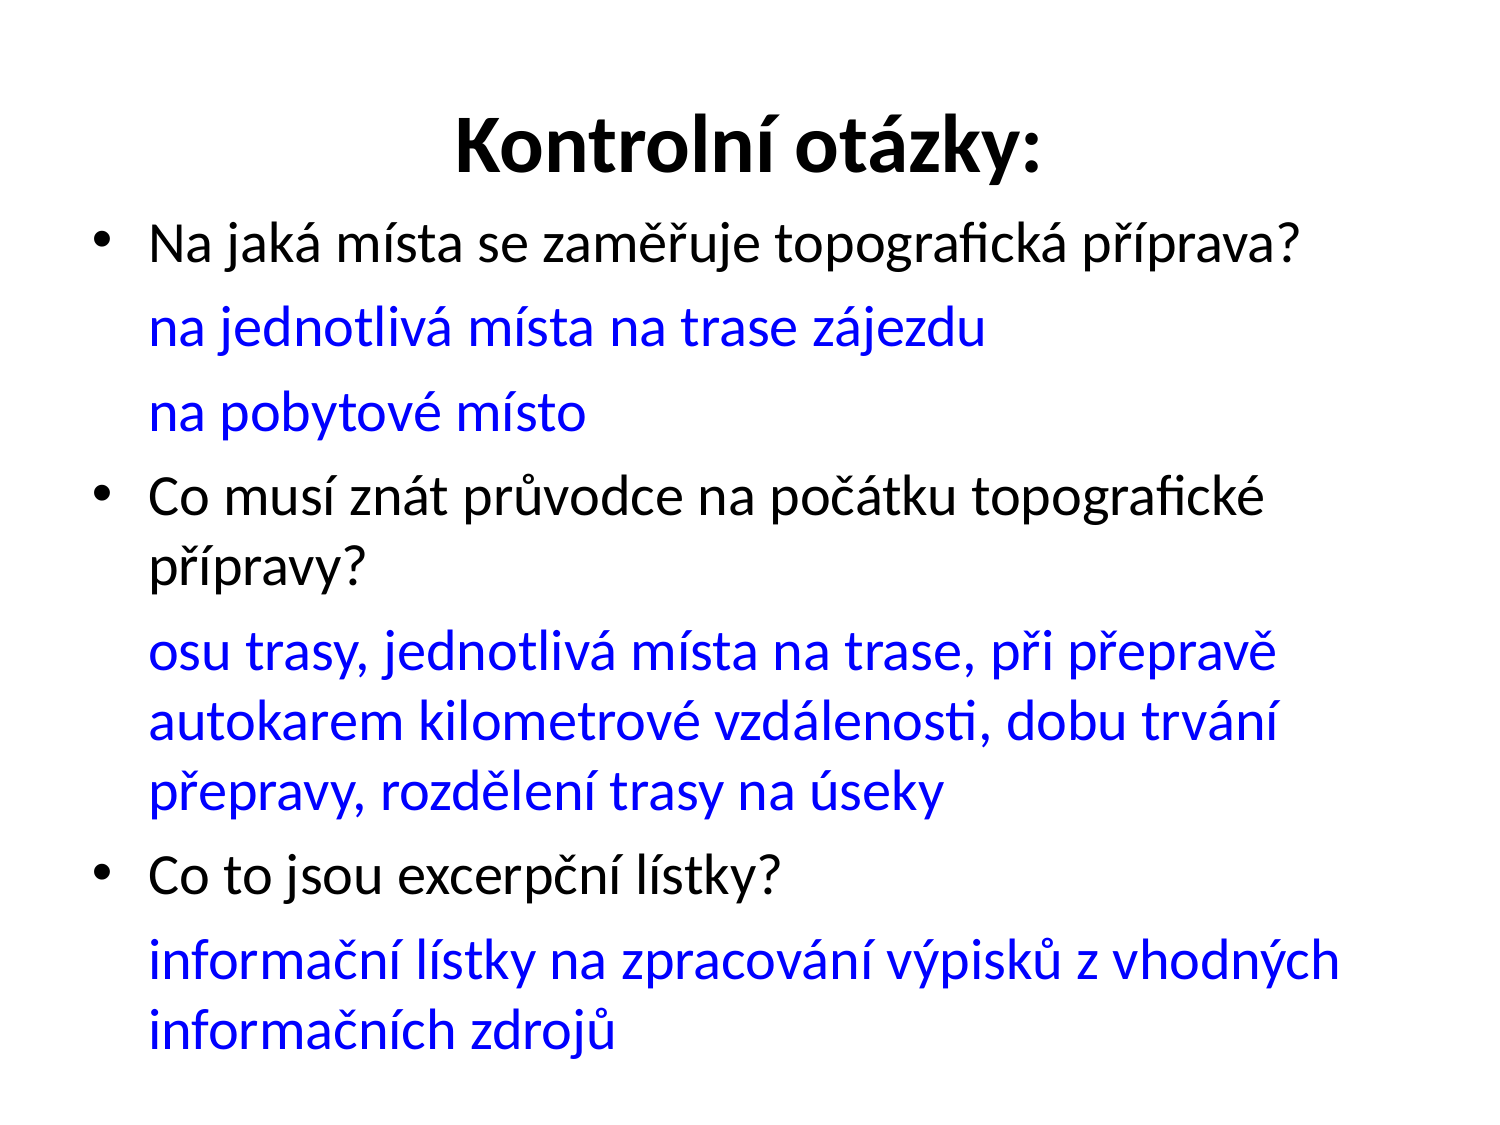

# Kontrolní otázky:
Na jaká místa se zaměřuje topografická příprava?
	na jednotlivá místa na trase zájezdu
	na pobytové místo
Co musí znát průvodce na počátku topografické přípravy?
	osu trasy, jednotlivá místa na trase, při přepravě autokarem kilometrové vzdálenosti, dobu trvání přepravy, rozdělení trasy na úseky
Co to jsou excerpční lístky?
	informační lístky na zpracování výpisků z vhodných informačních zdrojů